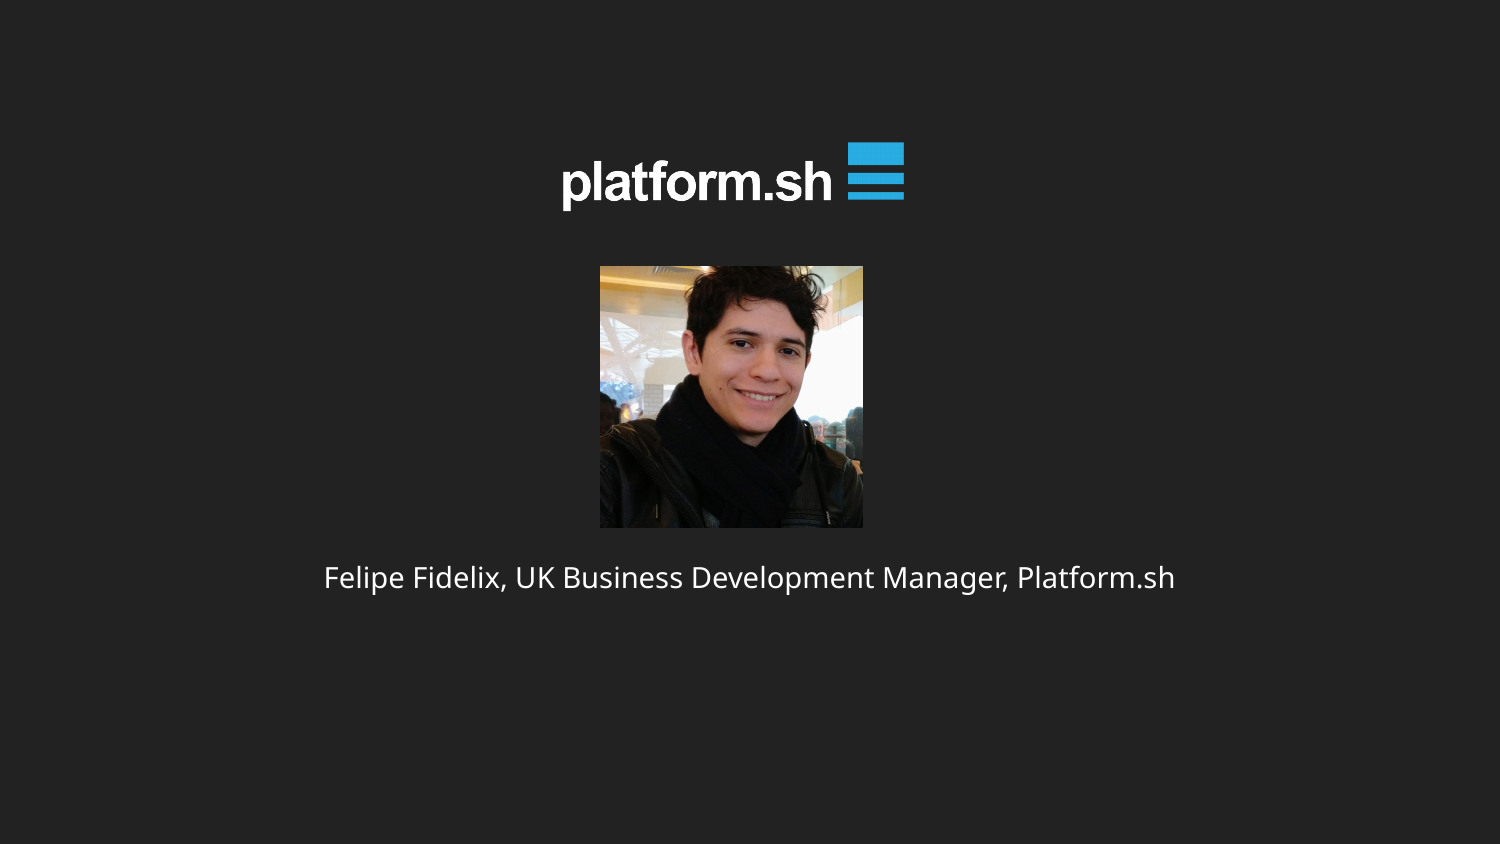

Felipe Fidelix, UK Business Development Manager, Platform.sh